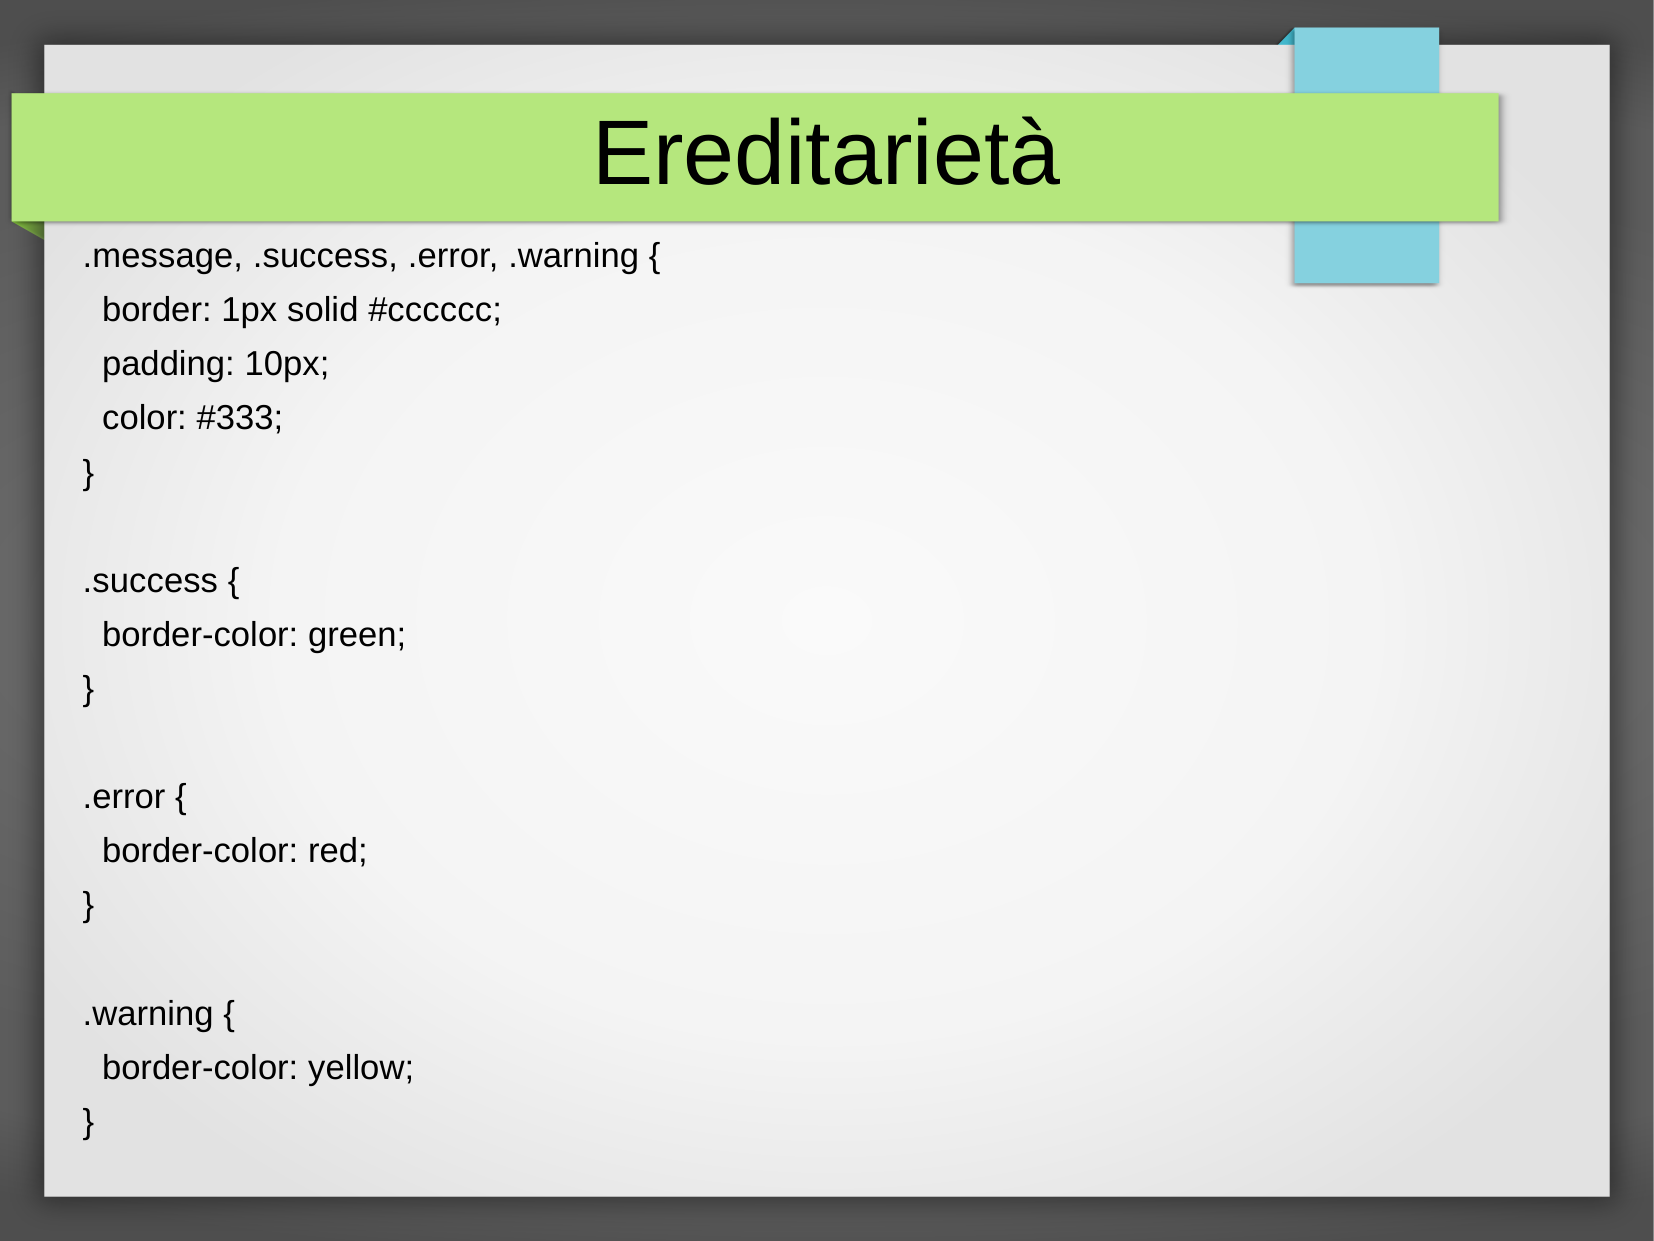

# Ereditarietà
.message, .success, .error, .warning {
 border: 1px solid #cccccc;
 padding: 10px;
 color: #333;
}
.success {
 border-color: green;
}
.error {
 border-color: red;
}
.warning {
 border-color: yellow;
}